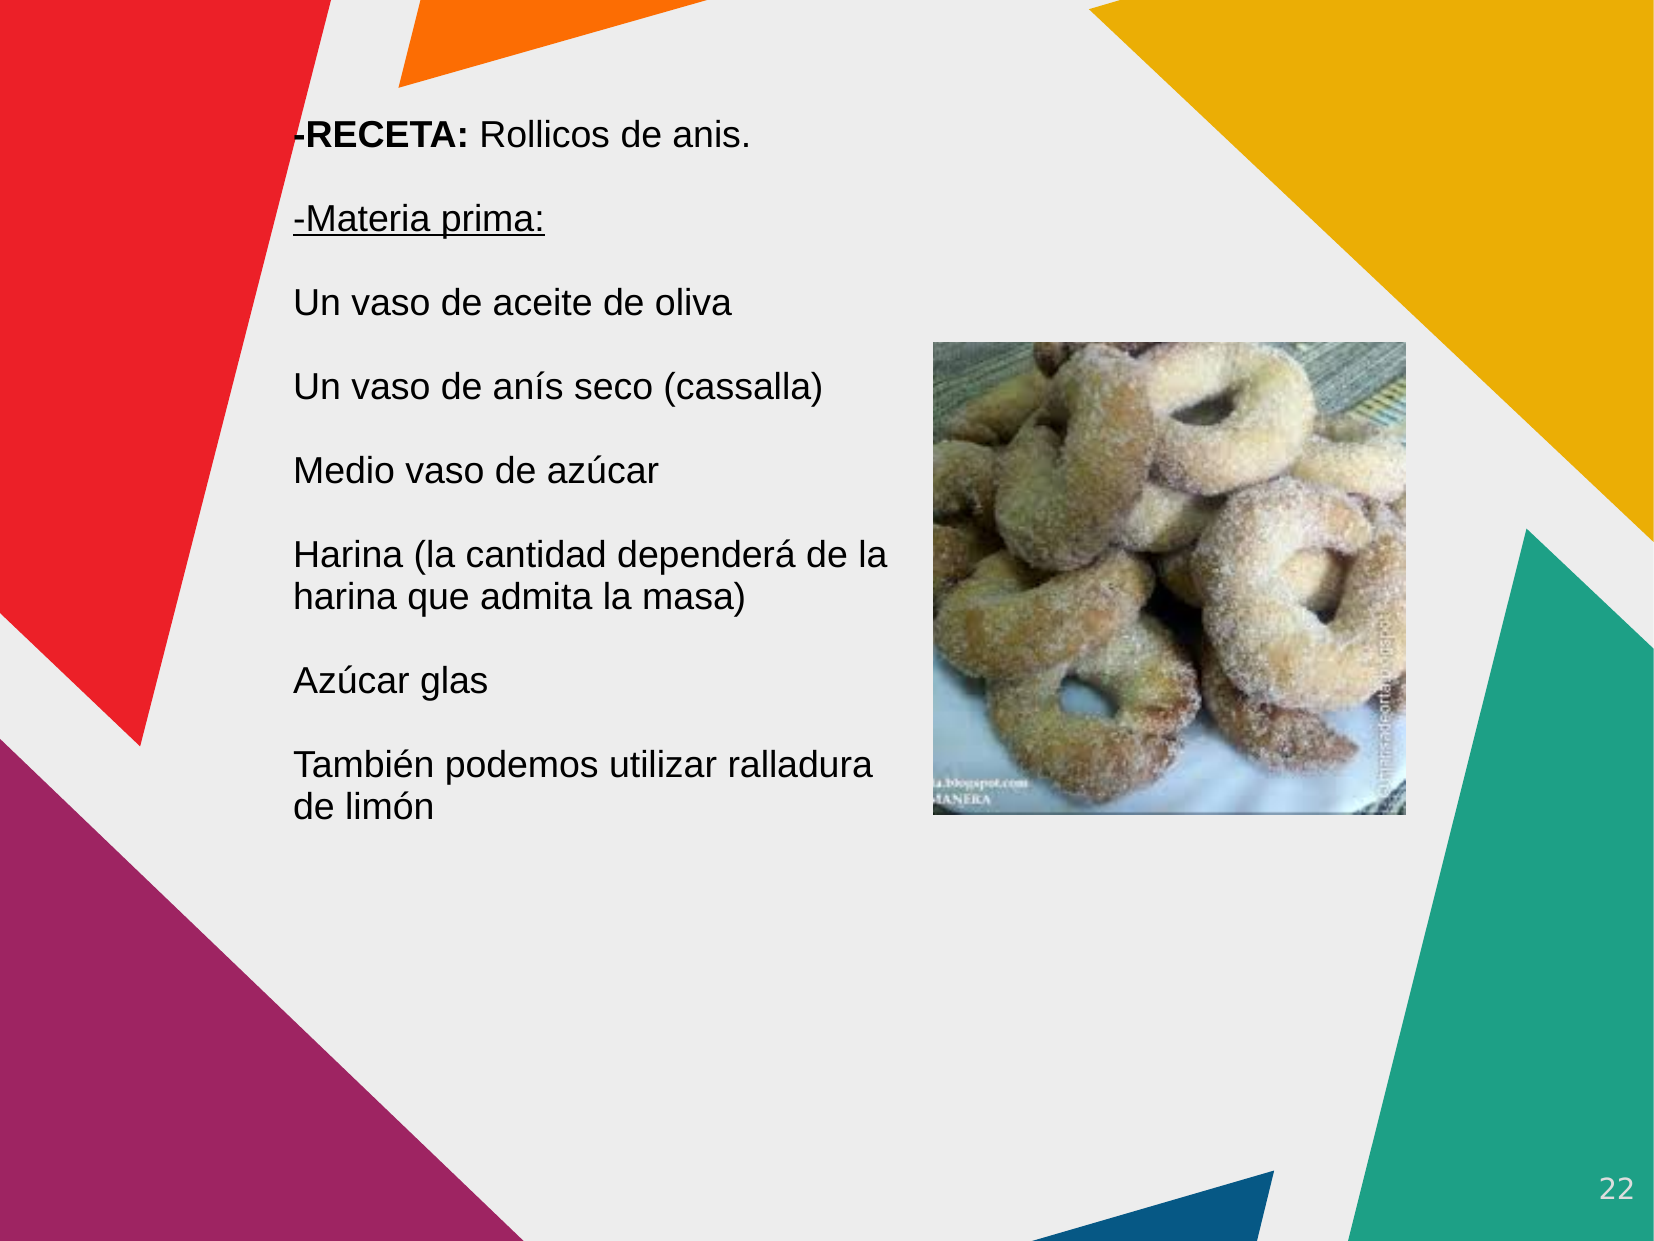

-RECETA: Rollicos de anis.
-Materia prima:
Un vaso de aceite de oliva
Un vaso de anís seco (cassalla)
Medio vaso de azúcar
Harina (la cantidad dependerá de la harina que admita la masa)
Azúcar glas
También podemos utilizar ralladura de limón
22